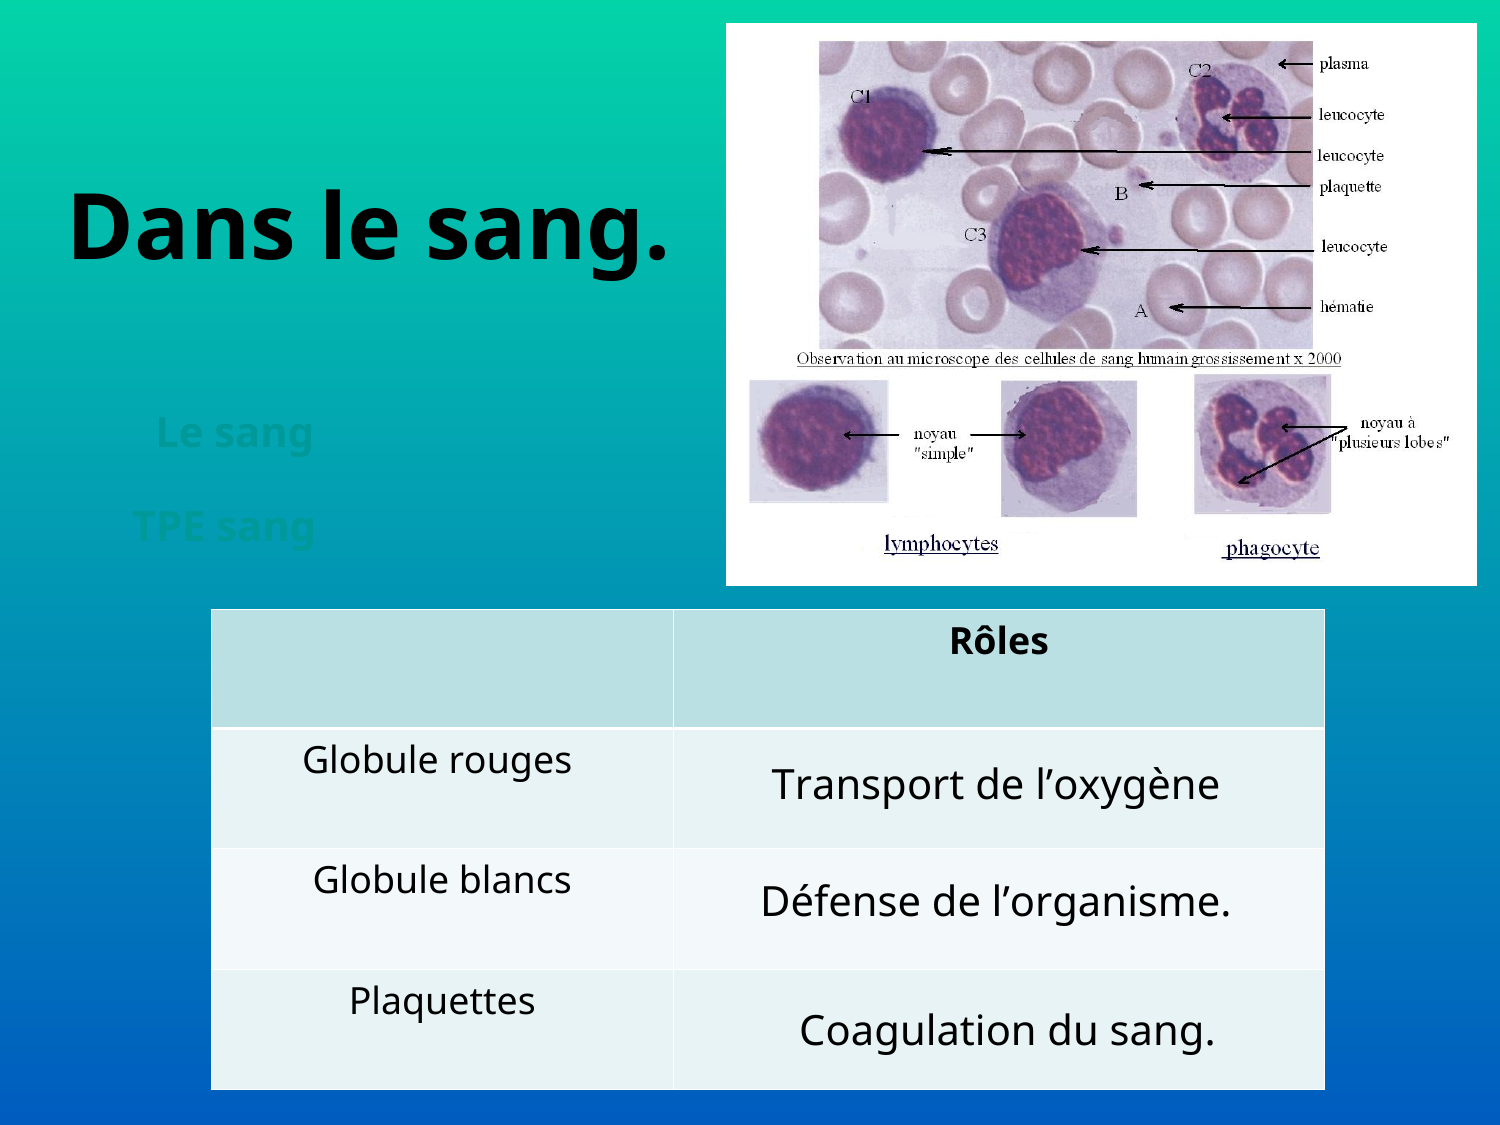

# Dans le sang.
Le sang
TPE sang
| | Rôles |
| --- | --- |
| Globule rouges | |
| Globule blancs | |
| Plaquettes | |
Transport de l’oxygène
Défense de l’organisme.
Coagulation du sang.